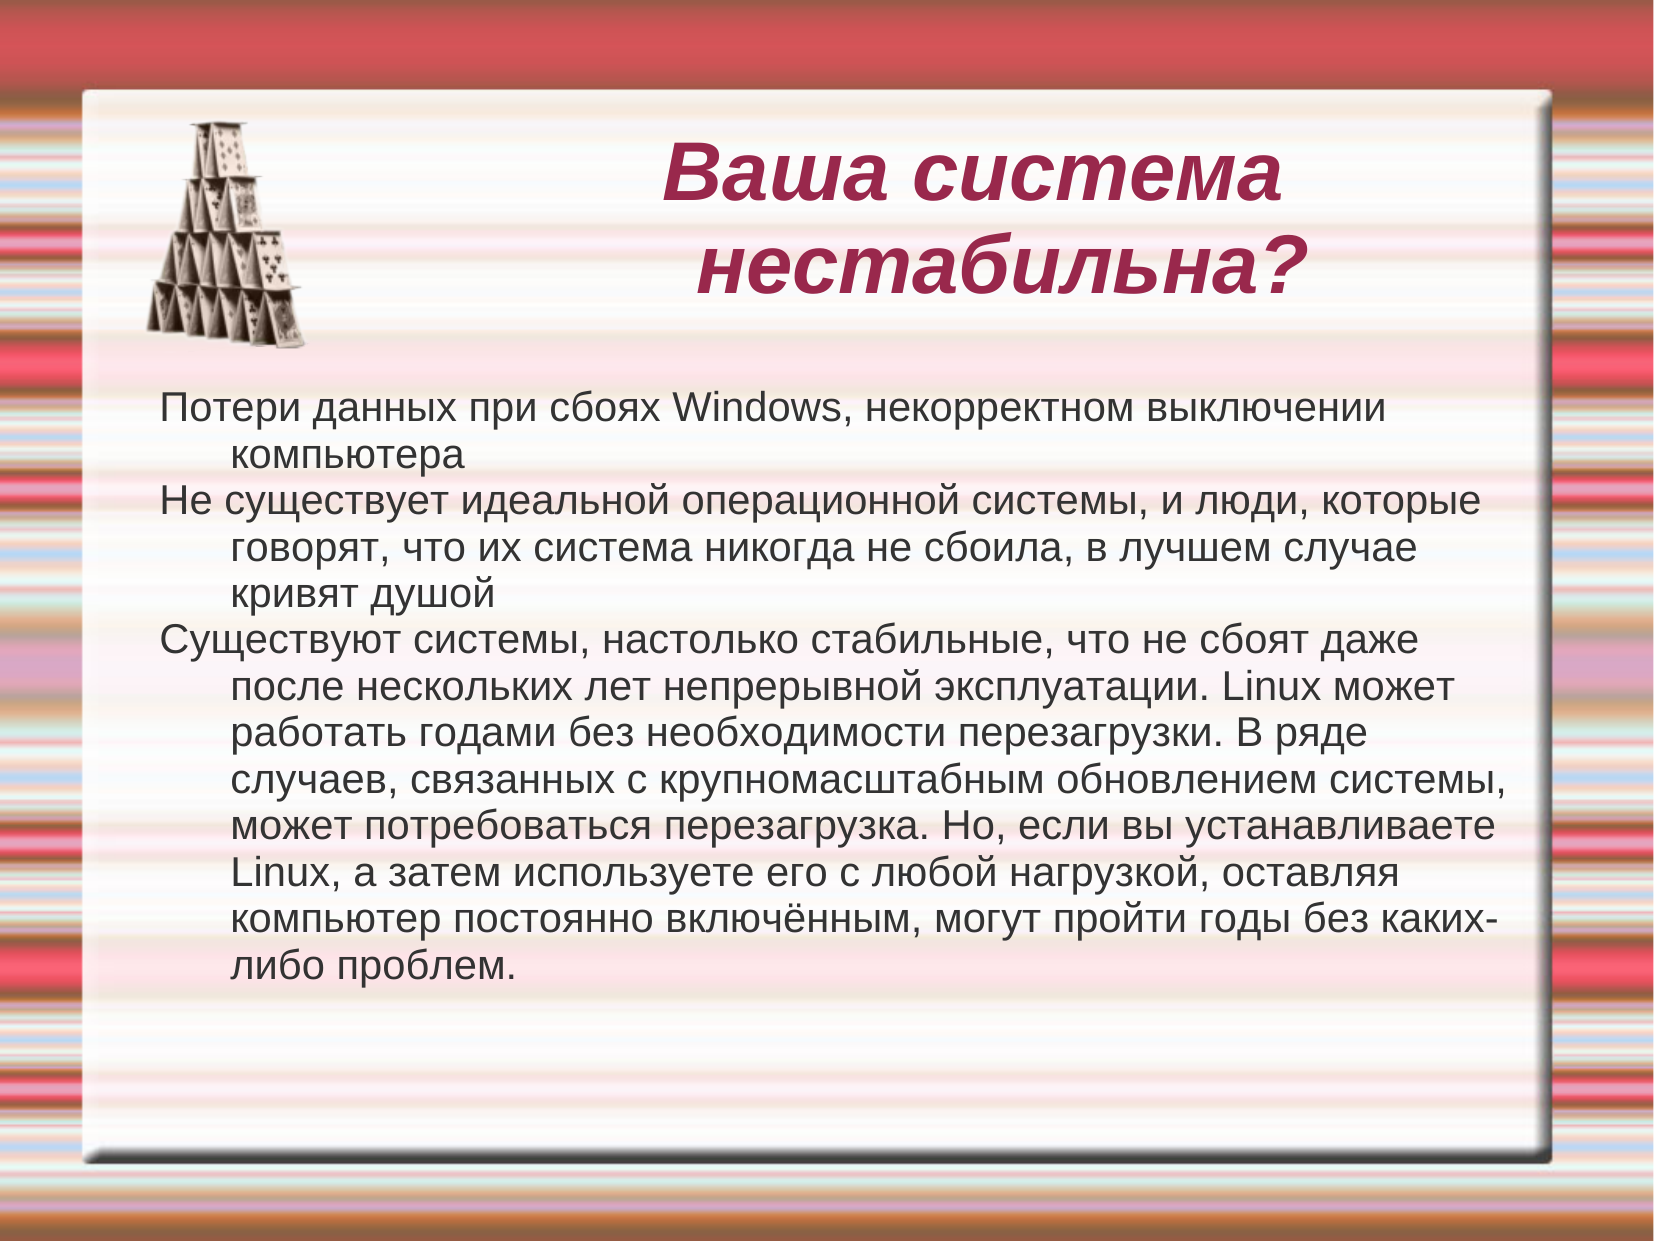

# Ваша система нестабильна?
Потери данных при сбоях Windows, некорректном выключении компьютера
Не существует идеальной операционной системы, и люди, которые говорят, что их система никогда не сбоила, в лучшем случае кривят душой
Существуют системы, настолько стабильные, что не сбоят даже после нескольких лет непрерывной эксплуатации. Linux может работать годами без необходимости перезагрузки. В ряде случаев, связанных с крупномасштабным обновлением системы, может потребоваться перезагрузка. Но, если вы устанавливаете Linux, а затем используете его с любой нагрузкой, оставляя компьютер постоянно включённым, могут пройти годы без каких-либо проблем.